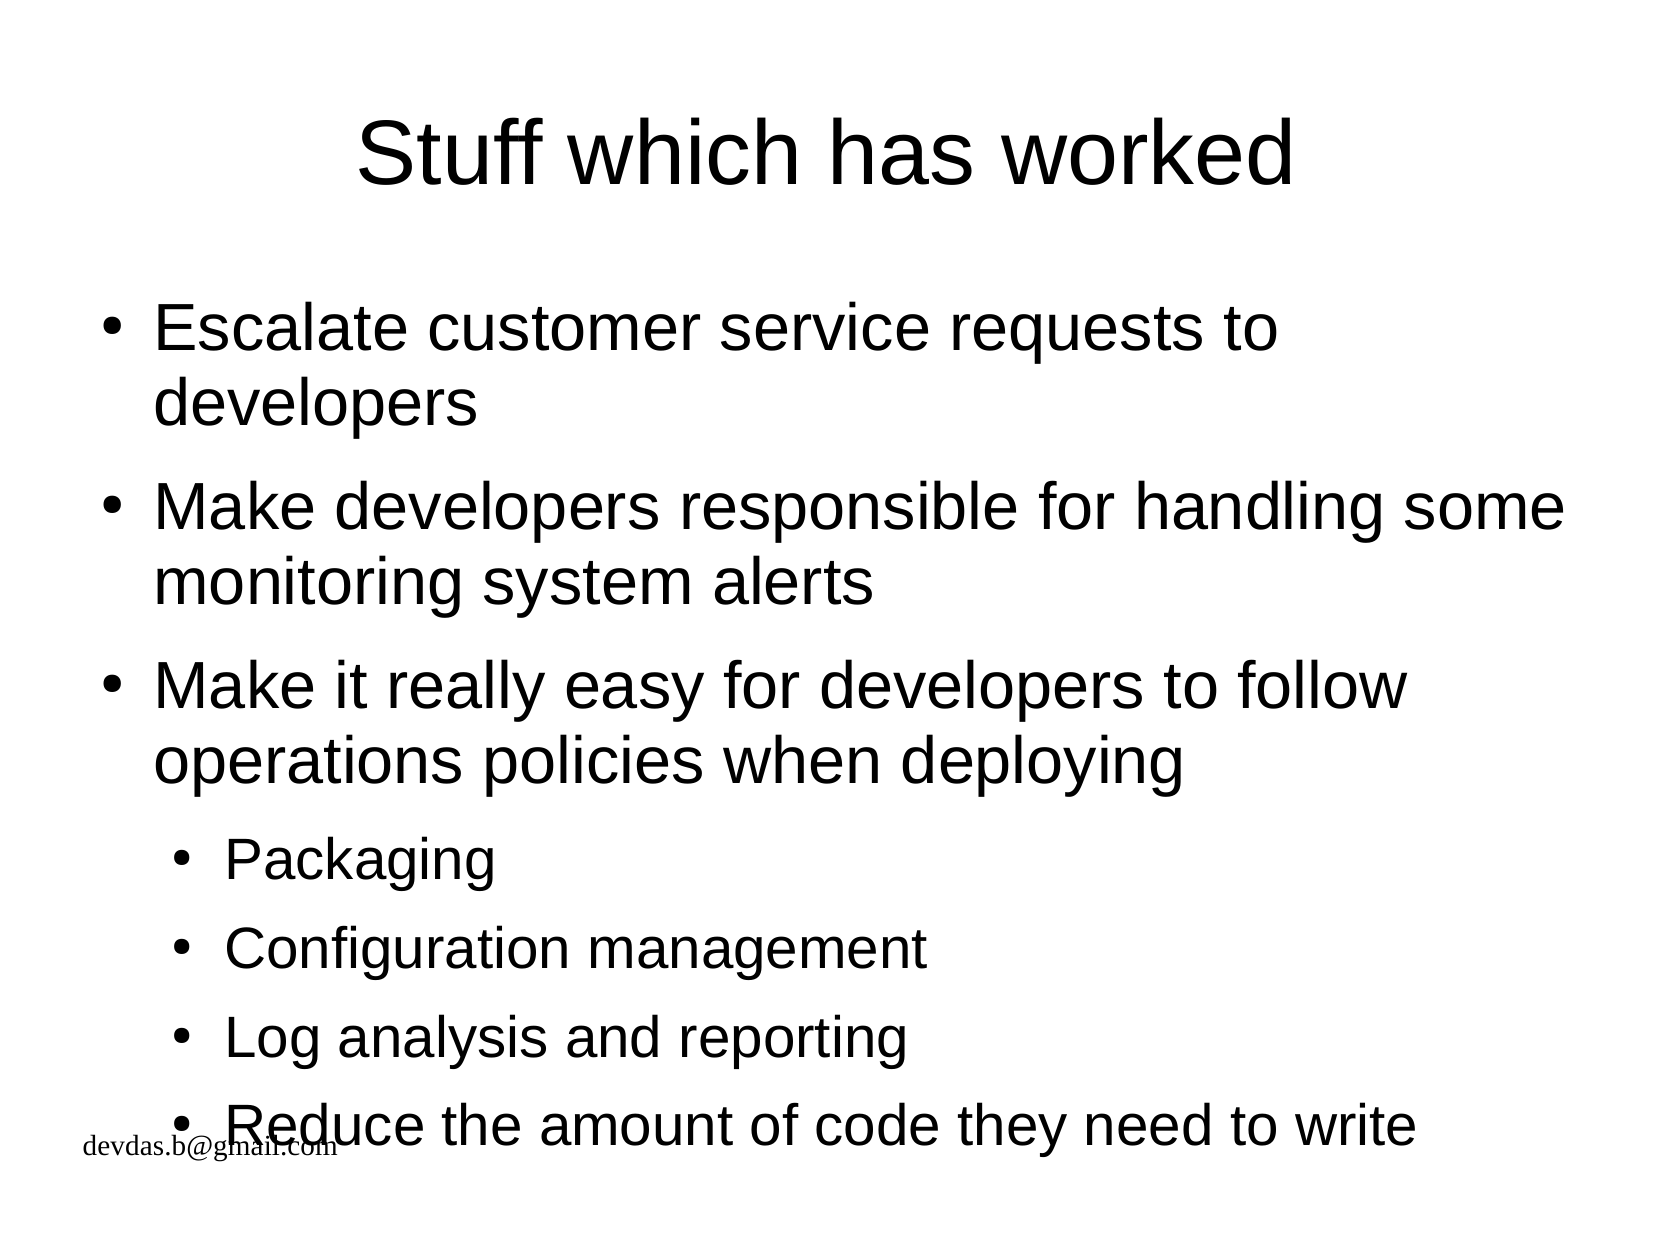

# Stuff which has worked
Escalate customer service requests to developers
Make developers responsible for handling some monitoring system alerts
Make it really easy for developers to follow operations policies when deploying
Packaging
Configuration management
Log analysis and reporting
Reduce the amount of code they need to write